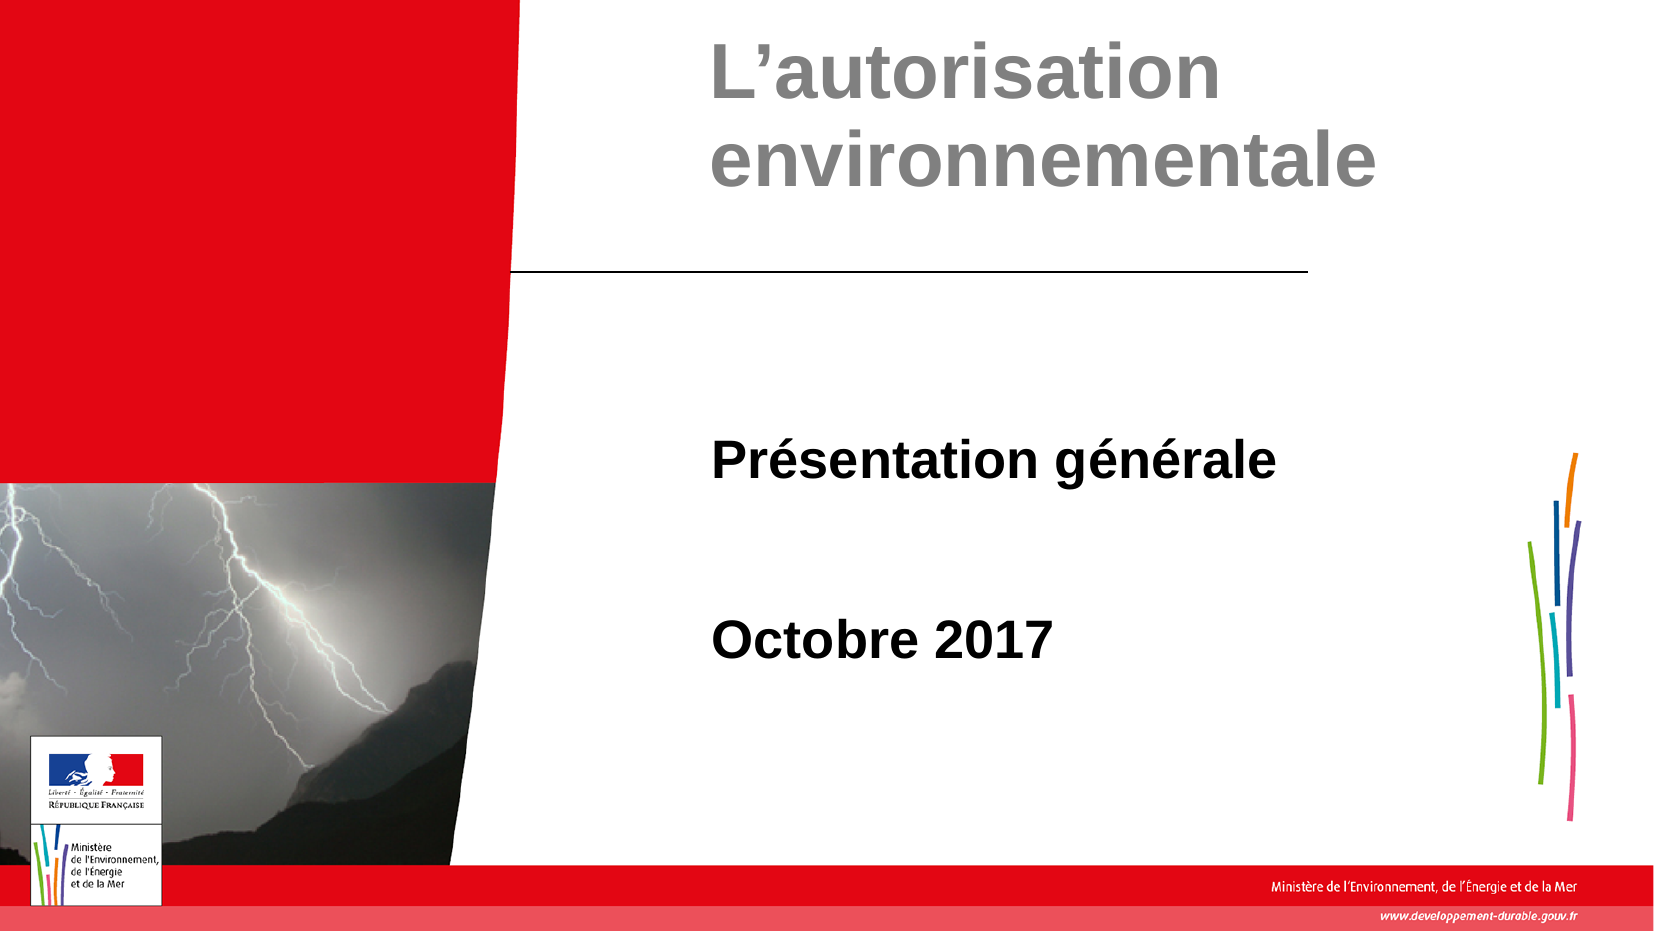

# L’autorisation environnementale
Présentation générale
Octobre 2017